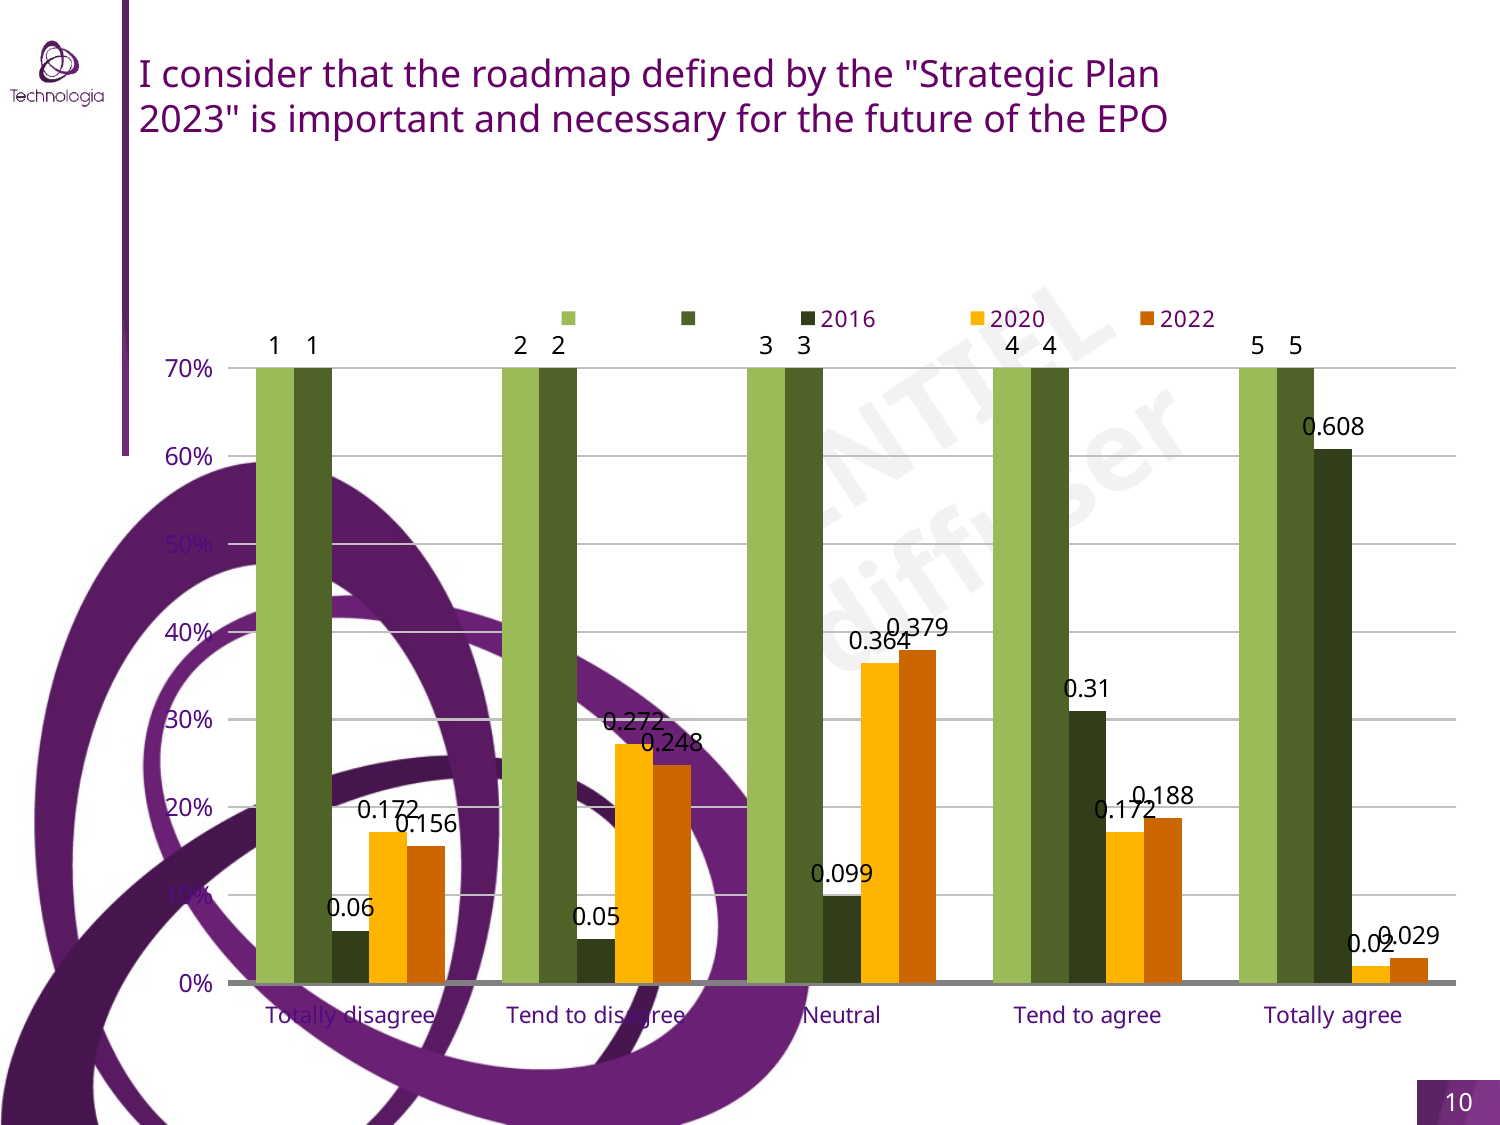

# I consider that the roadmap defined by the "Strategic Plan 2023" is important and necessary for the future of the EPO
[unsupported chart]